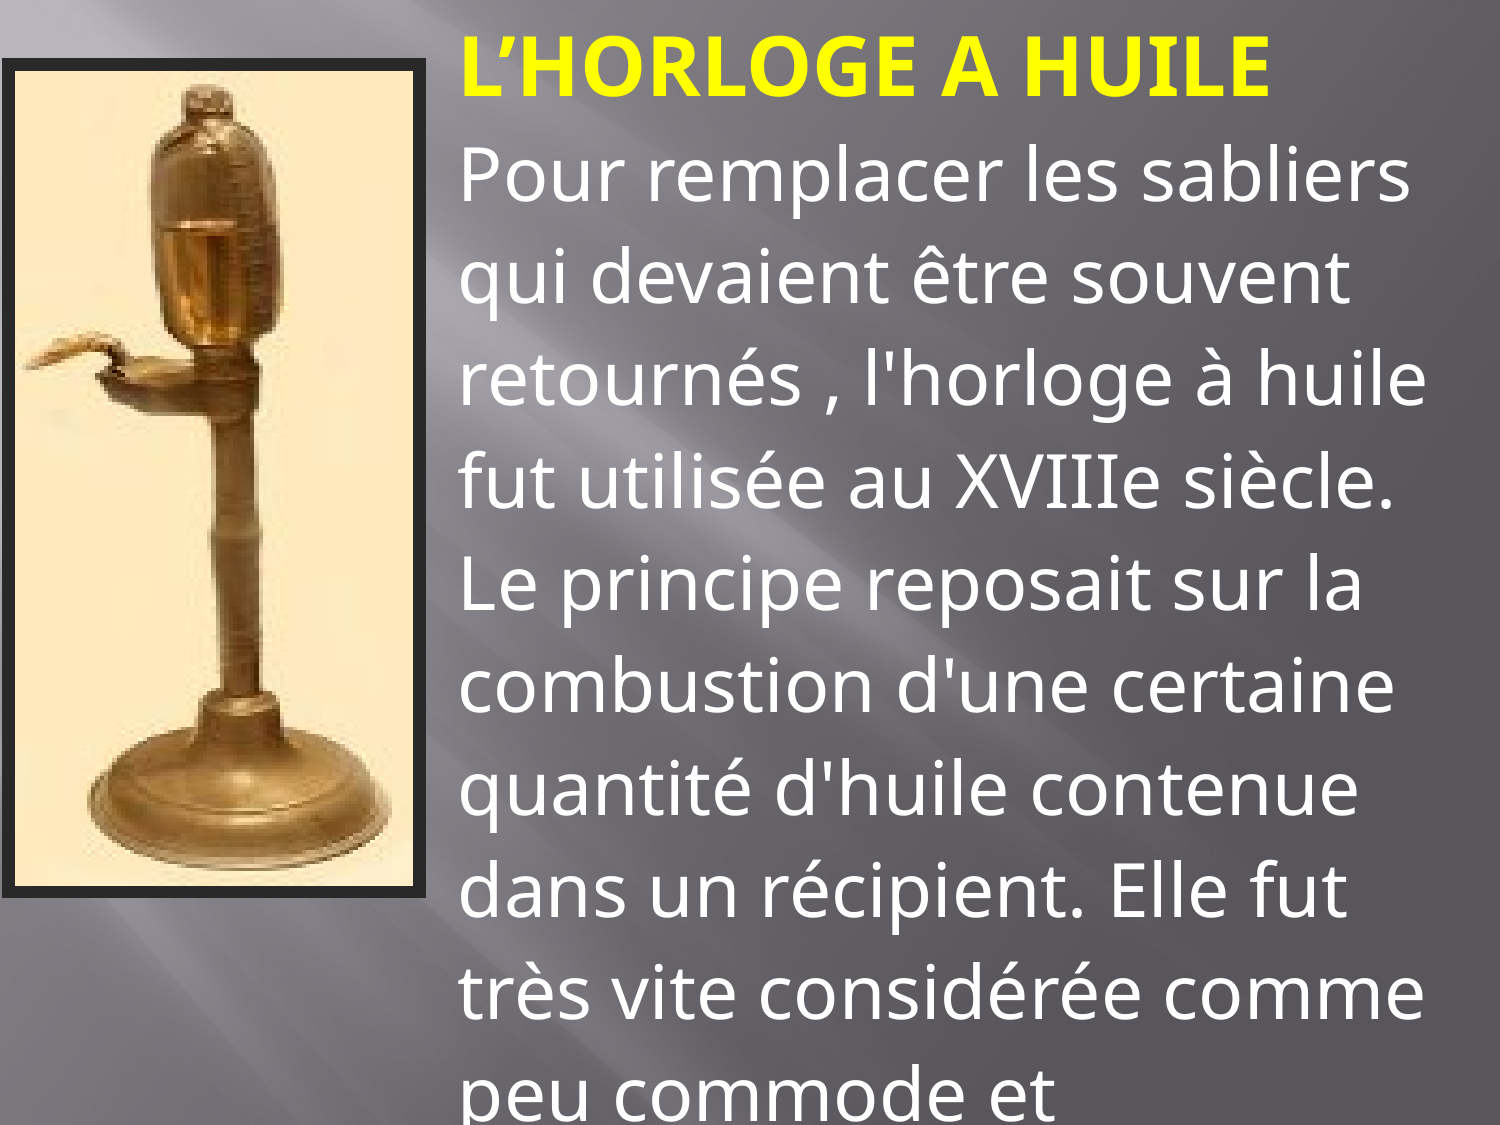

L’HORLOGE A HUILE
Pour remplacer les sabliers qui devaient être souvent retournés , l'horloge à huile fut utilisée au XVIIIe siècle. Le principe reposait sur la combustion d'une certaine quantité d'huile contenue dans un récipient. Elle fut très vite considérée comme peu commode et dangereuse.